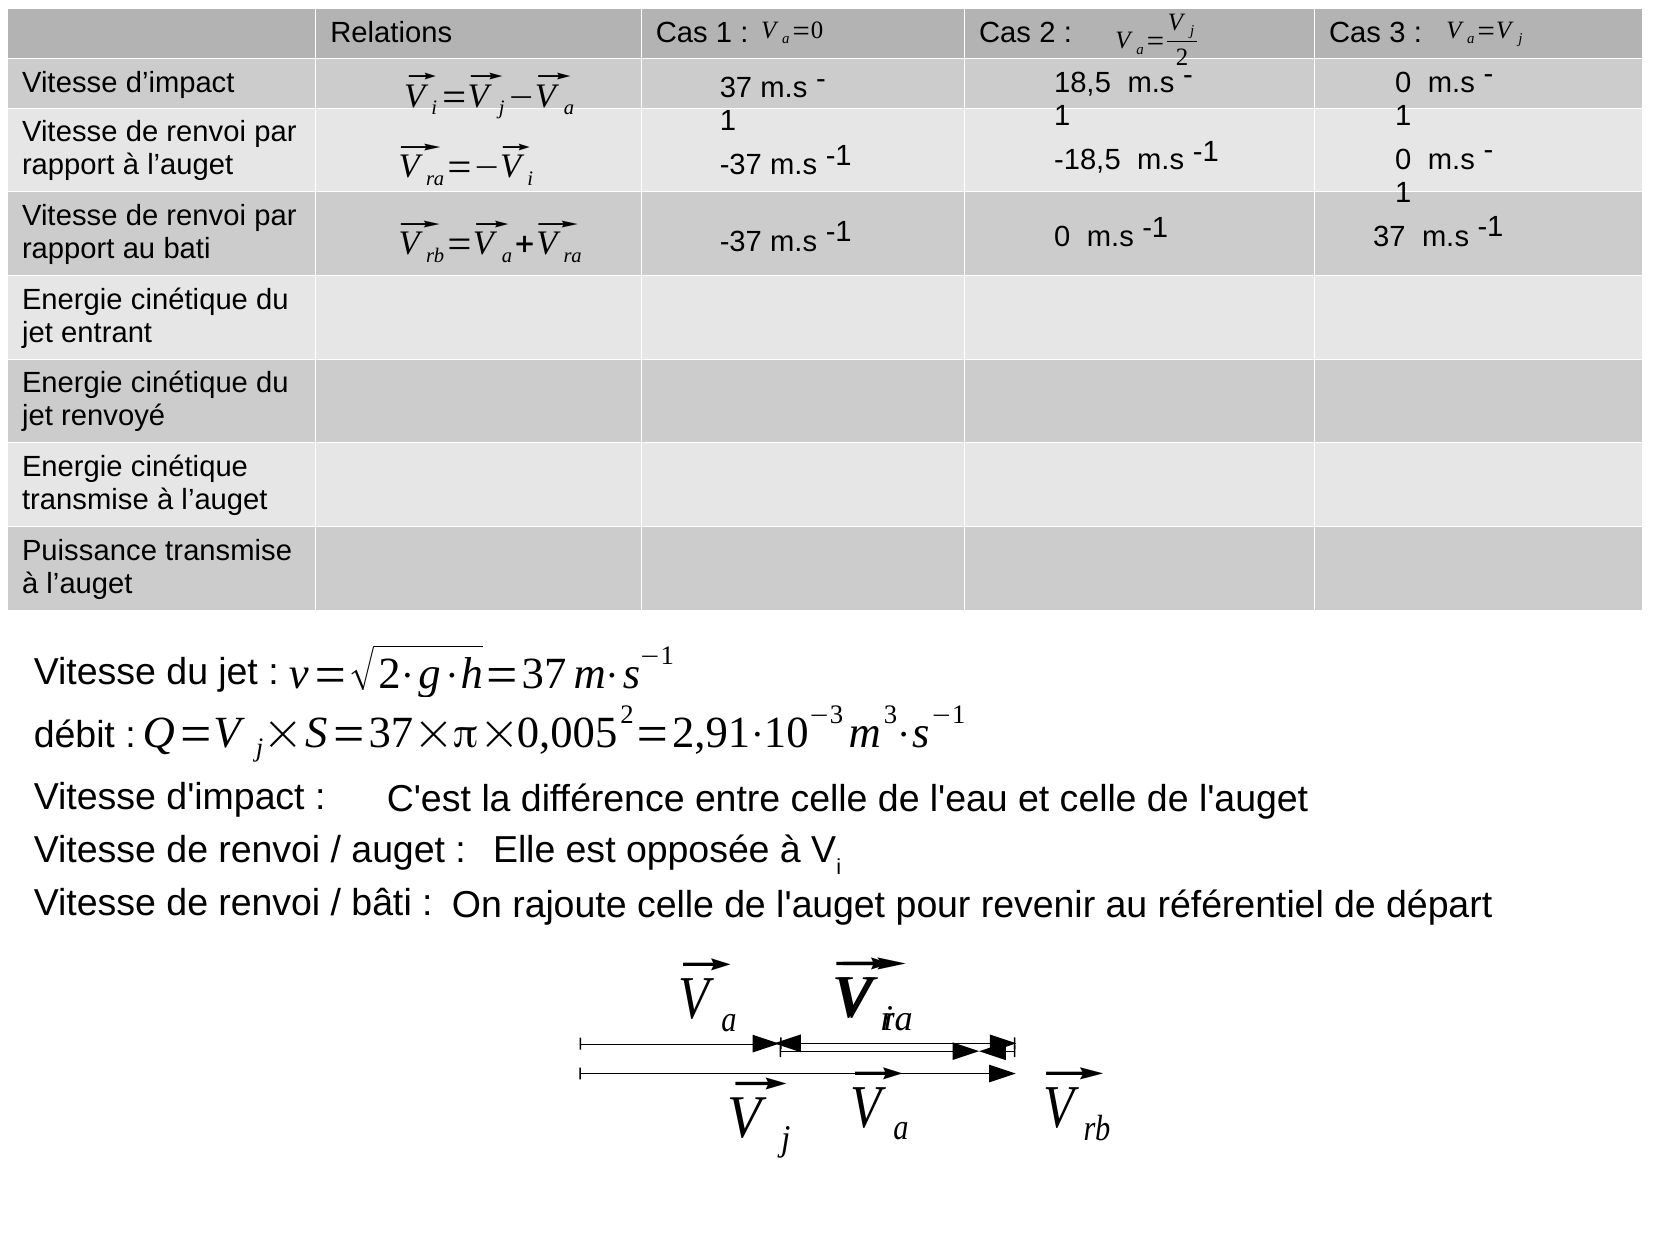

| | Relations | Cas 1 : | Cas 2 : | Cas 3 : |
| --- | --- | --- | --- | --- |
| Vitesse d’impact | | | | |
| Vitesse de renvoi par rapport à l’auget | | | | |
| Vitesse de renvoi par rapport au bati | | | | |
| Energie cinétique du jet entrant | | | | |
| Energie cinétique du jet renvoyé | | | | |
| Energie cinétique transmise à l’auget | | | | |
| Puissance transmise à l’auget | | | | |
0 m.s -1
18,5 m.s -1
37 m.s -1
0 m.s -1
-18,5 m.s -1
-37 m.s -1
37 m.s -1
0 m.s -1
-37 m.s -1
Vitesse du jet :
débit :
Vitesse d'impact :
C'est la différence entre celle de l'eau et celle de l'auget
Vitesse de renvoi / auget :
Elle est opposée à Vi
Vitesse de renvoi / bâti :
On rajoute celle de l'auget pour revenir au référentiel de départ